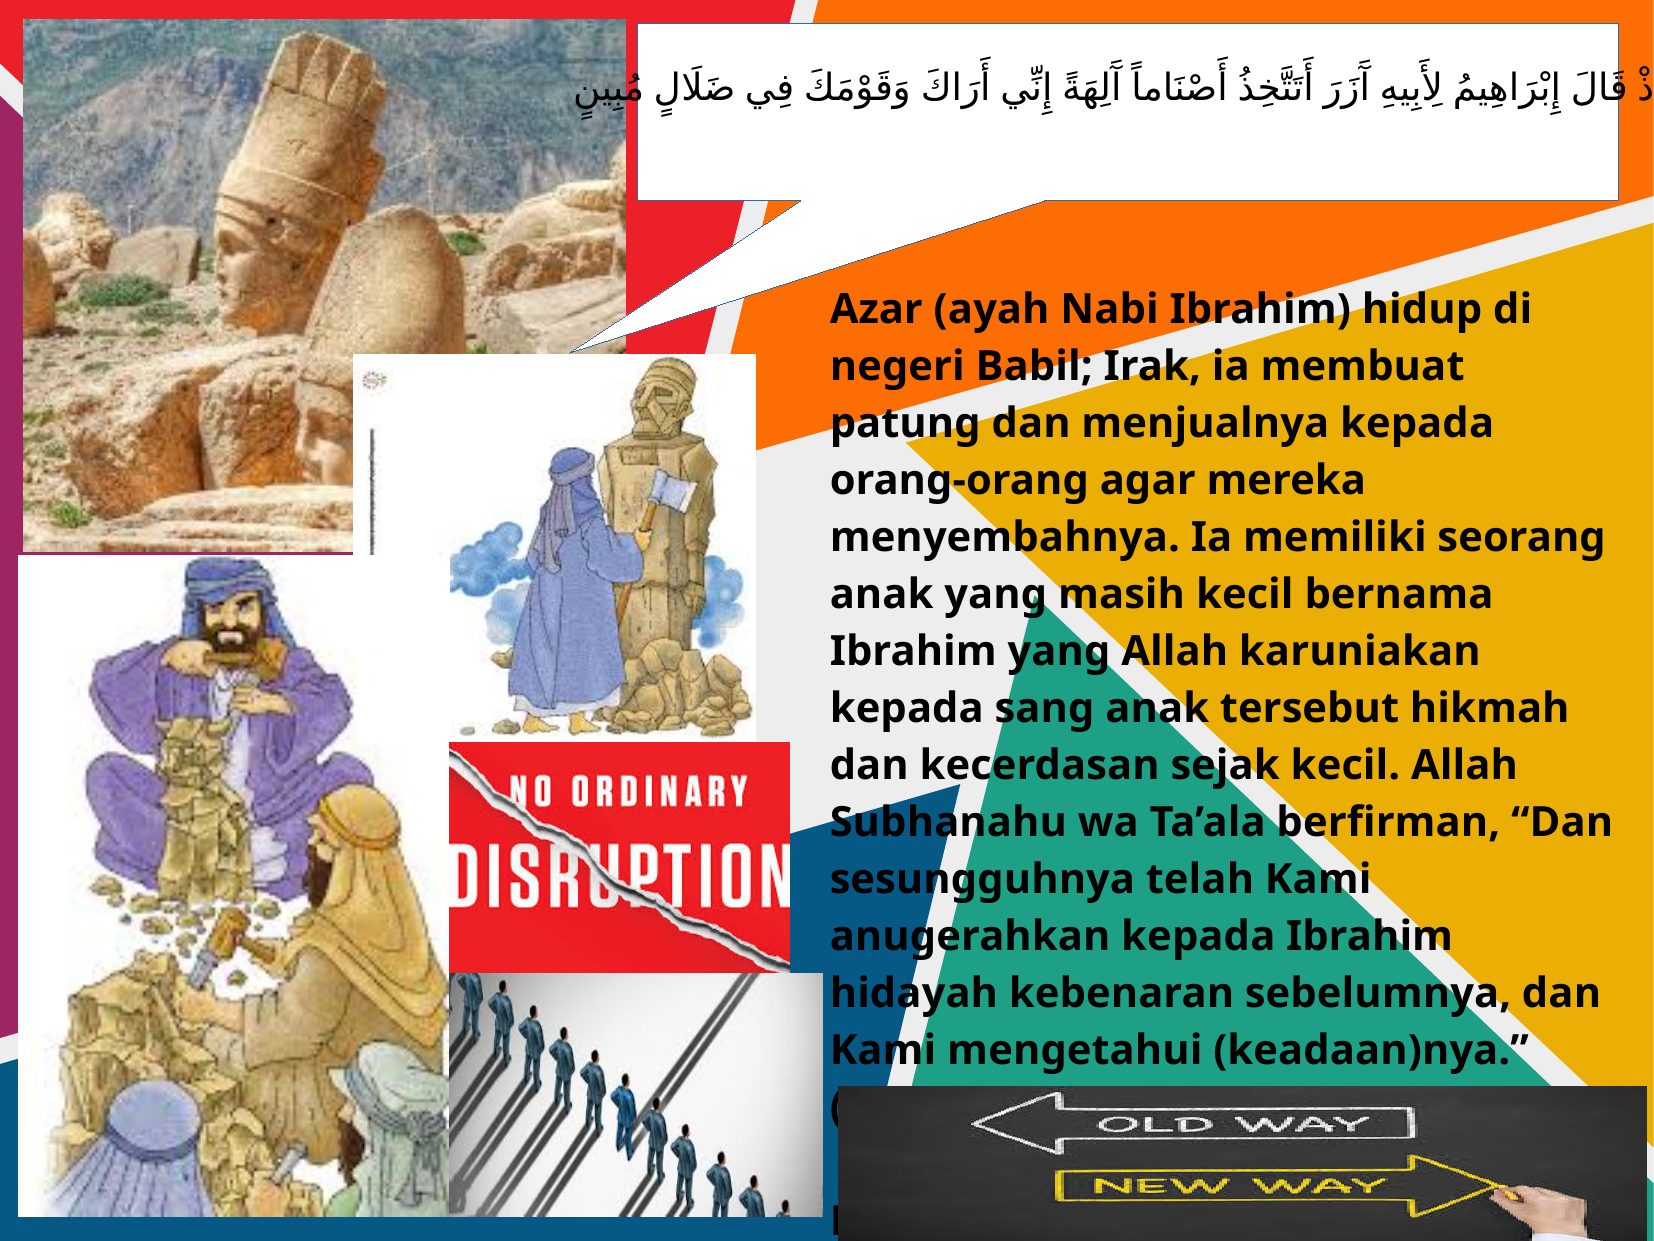

وَإِذْ قَالَ إِبْرَاهِيمُ لِأَبِيهِ آَزَرَ أَتَتَّخِذُ أَصْنَاماً آَلِهَةً إِنِّي أَرَاكَ وَقَوْمَكَ فِي ضَلَالٍ مُبِينٍ
Al-An'am 6:74
Azar (ayah Nabi Ibrahim) hidup di negeri Babil; Irak, ia membuat patung dan menjualnya kepada orang-orang agar mereka menyembahnya. Ia memiliki seorang anak yang masih kecil bernama Ibrahim yang Allah karuniakan kepada sang anak tersebut hikmah dan kecerdasan sejak kecil. Allah Subhanahu wa Ta’ala berfirman, “Dan sesungguhnya telah Kami anugerahkan kepada Ibrahim hidayah kebenaran sebelumnya, dan Kami mengetahui (keadaan)nya.” (QS. Al Anbiyaa’: 51)
Read more https://kisahmuslim.com/2564-kisah-nabi-ibrahim-alaihissalam-bag-1.html